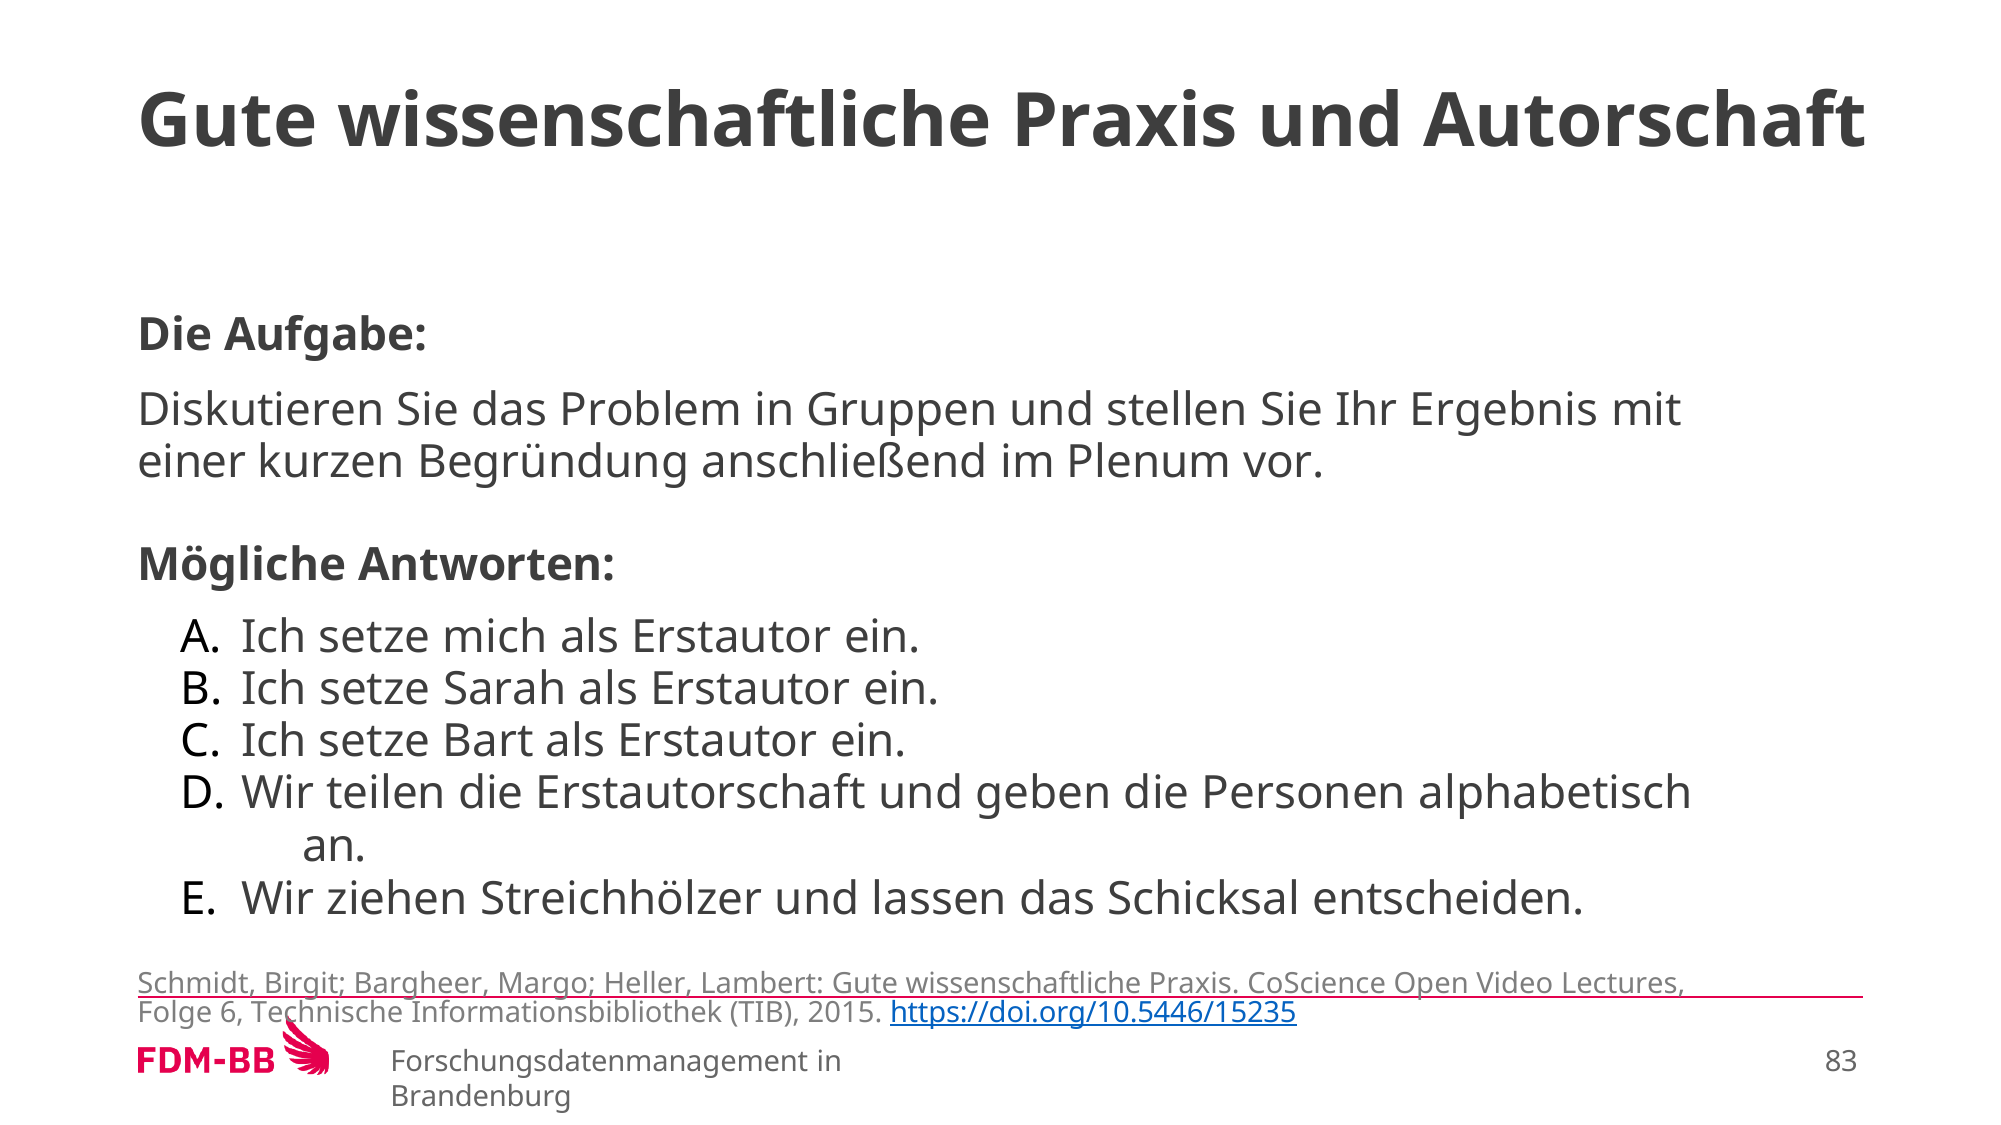

# Gute wissenschaftliche Praxis und Autorschaft
Die Aufgabe:
Diskutieren Sie das Problem in Gruppen und stellen Sie Ihr Ergebnis mit einer kurzen Begründung anschließend im Plenum vor.
Mögliche Antworten:
Ich setze mich als Erstautor ein.
Ich setze Sarah als Erstautor ein.
Ich setze Bart als Erstautor ein.
Wir teilen die Erstautorschaft und geben die Personen alphabetisch an.
Wir ziehen Streichhölzer und lassen das Schicksal entscheiden.
Schmidt, Birgit; Bargheer, Margo; Heller, Lambert: Gute wissenschaftliche Praxis. CoScience Open Video Lectures, Folge 6, Technische Informationsbibliothek (TIB), 2015. https://doi.org/10.5446/15235
Forschungsdatenmanagement in Brandenburg
83